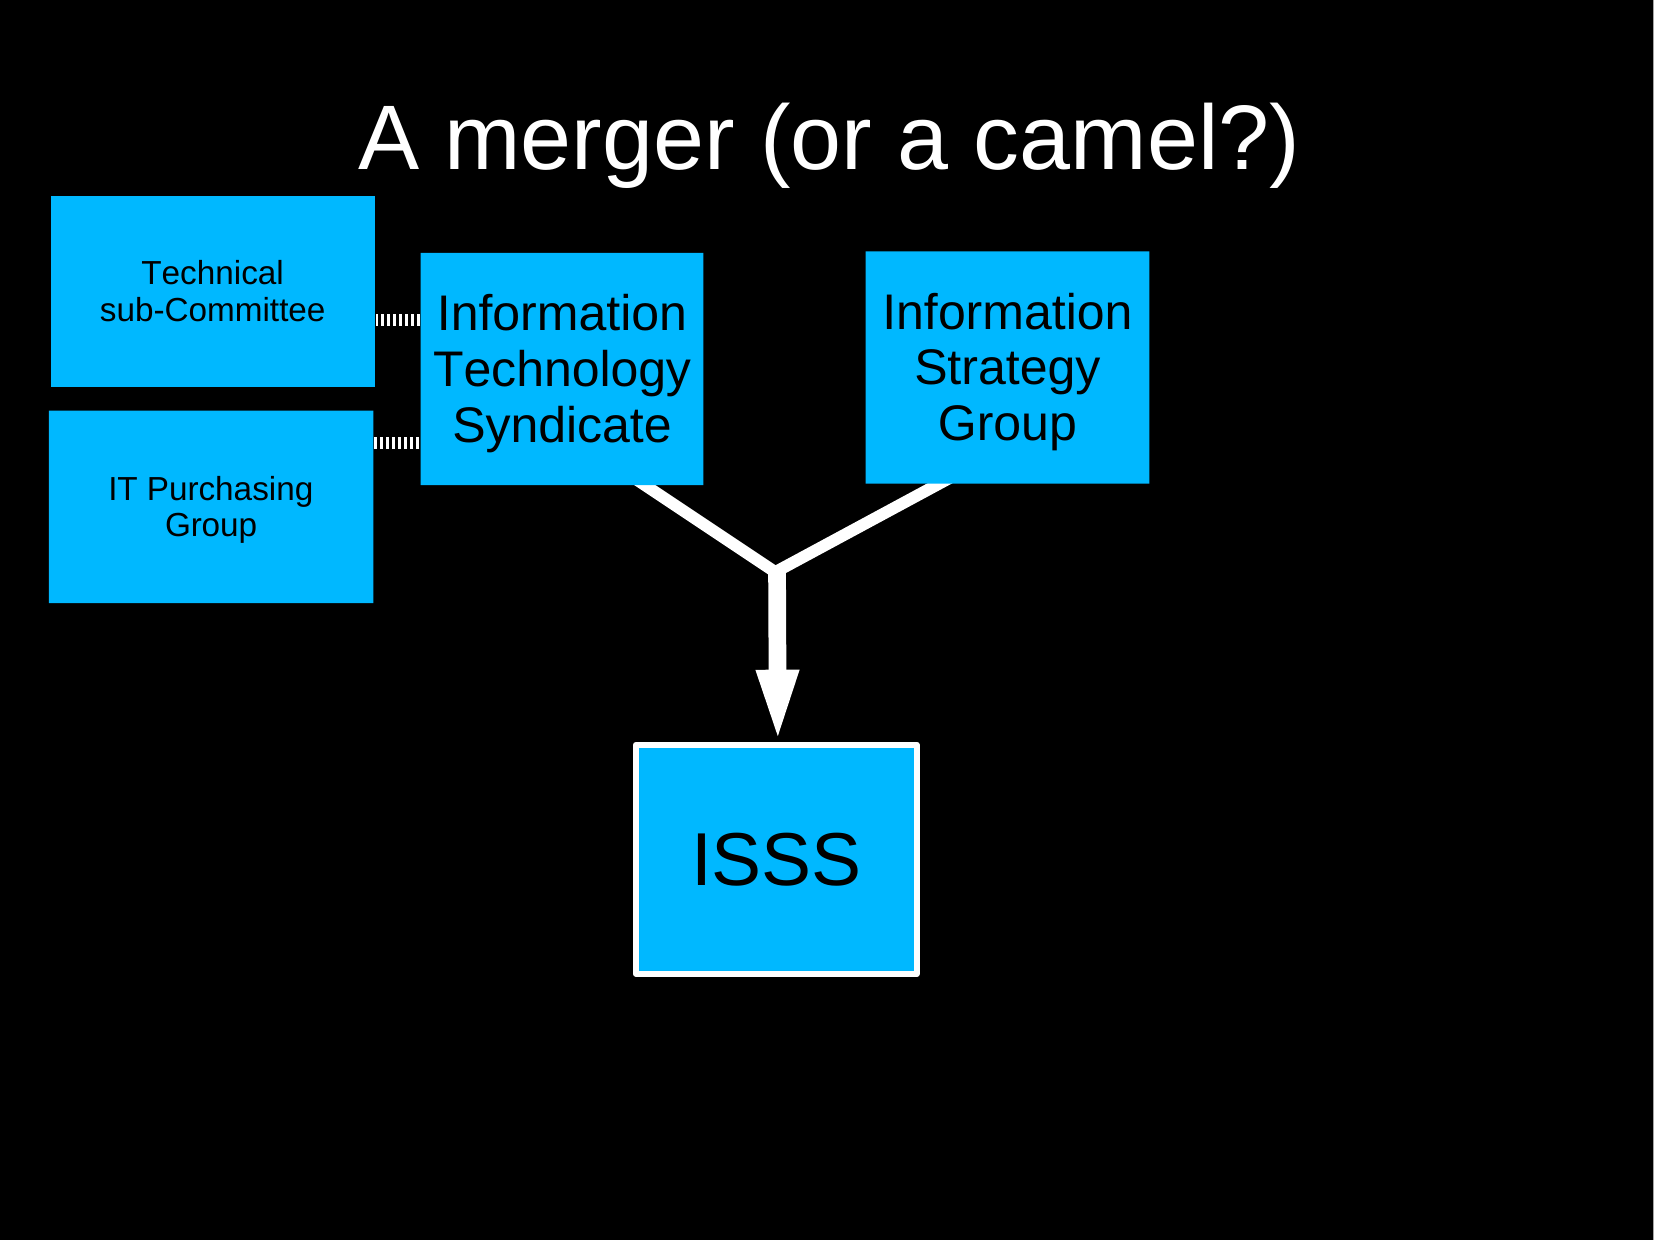

# A merger (or a camel?)
Technical
sub-Committee
Information
Strategy
Group
Information
Technology
Syndicate
IT Purchasing
Group
ISSS